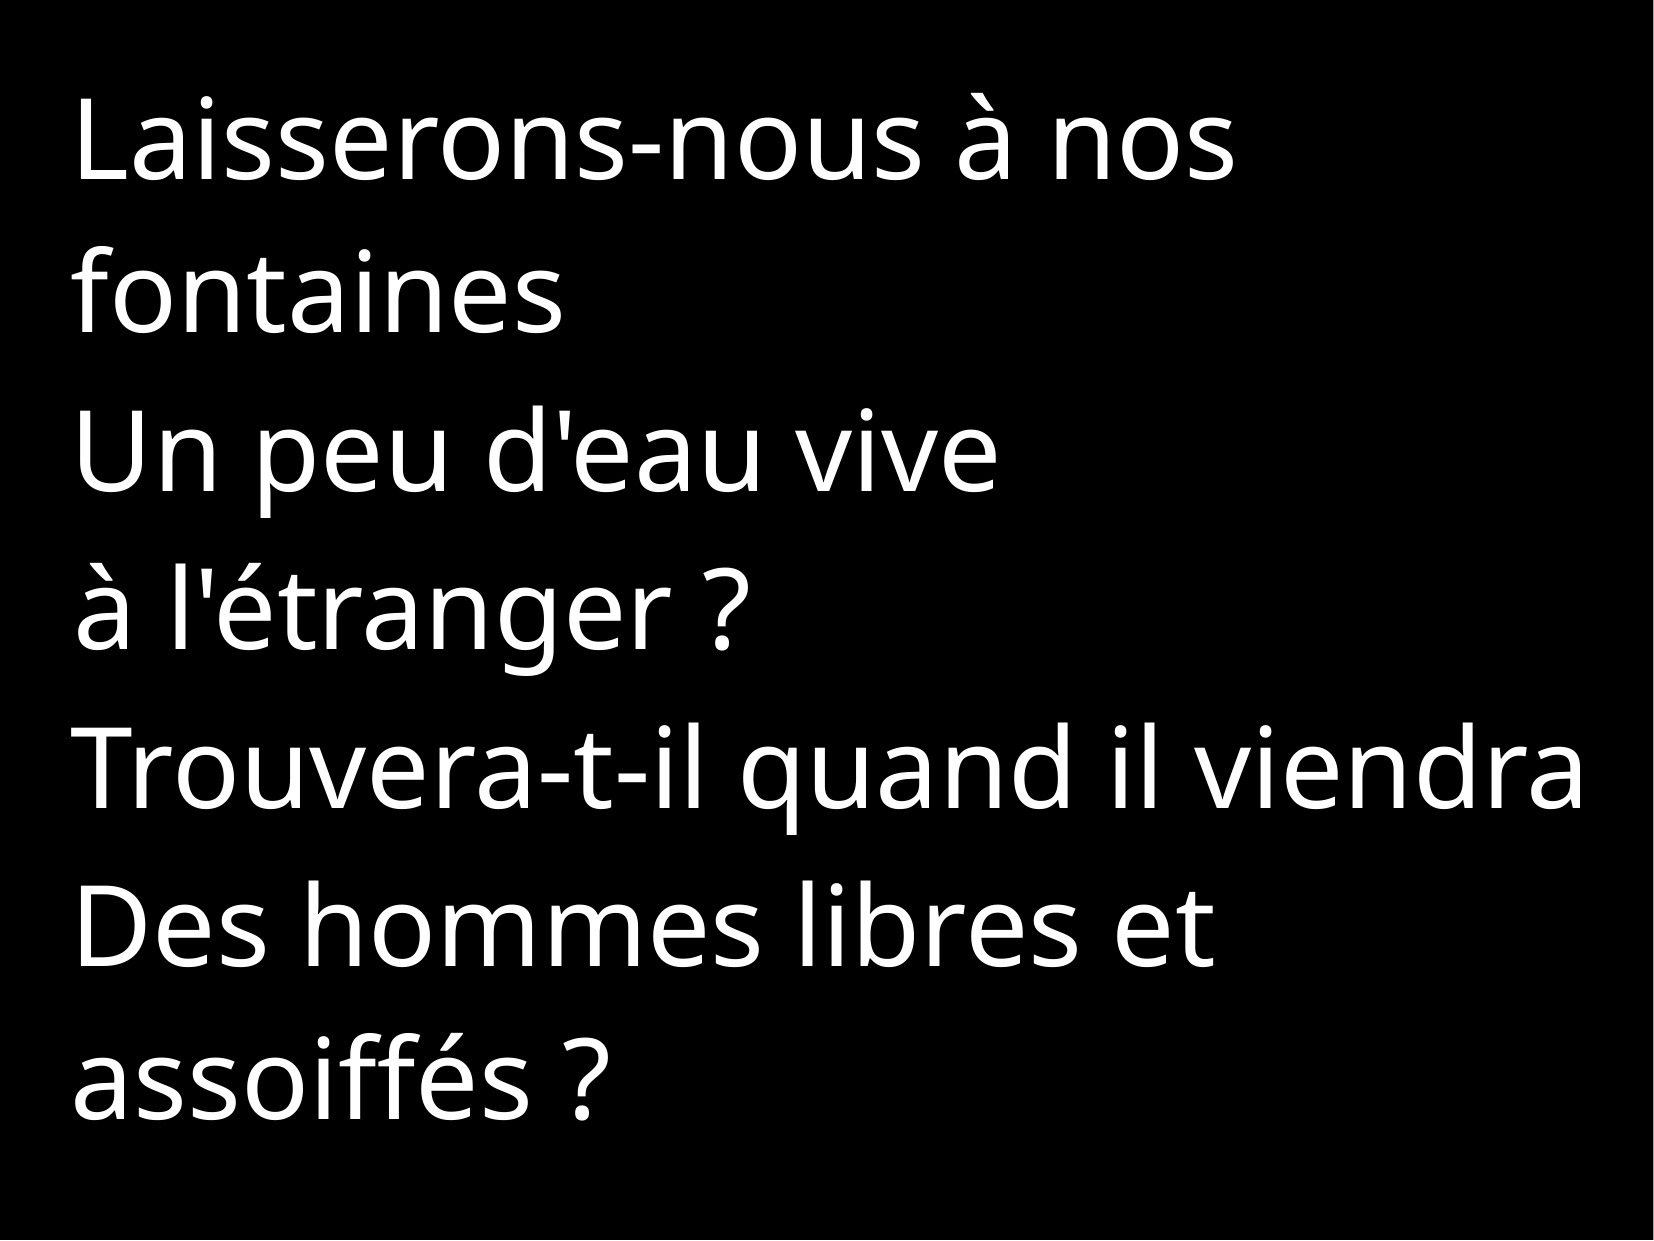

# Laisserons-nous à nos fontaines
Un peu d'eau vive
à l'étranger ?
Trouvera-t-il quand il viendra
Des hommes libres et assoiffés ?